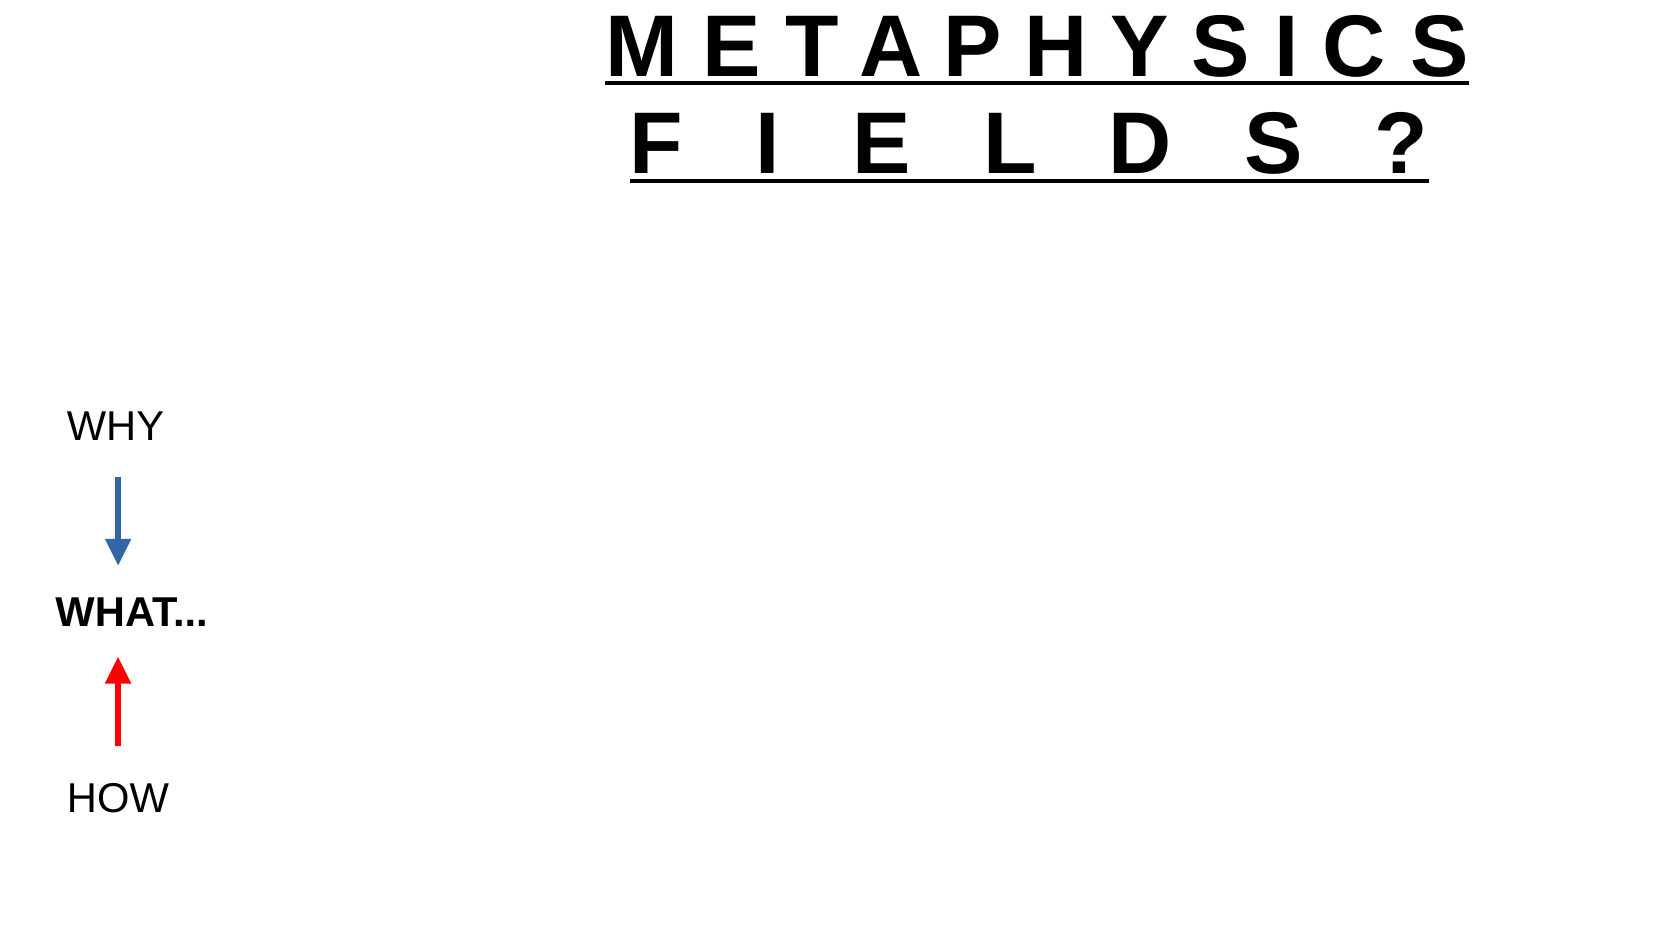

M E T A P H Y S I C S
 F I E L D S ?
 WHY
 WHAT...
 HOW